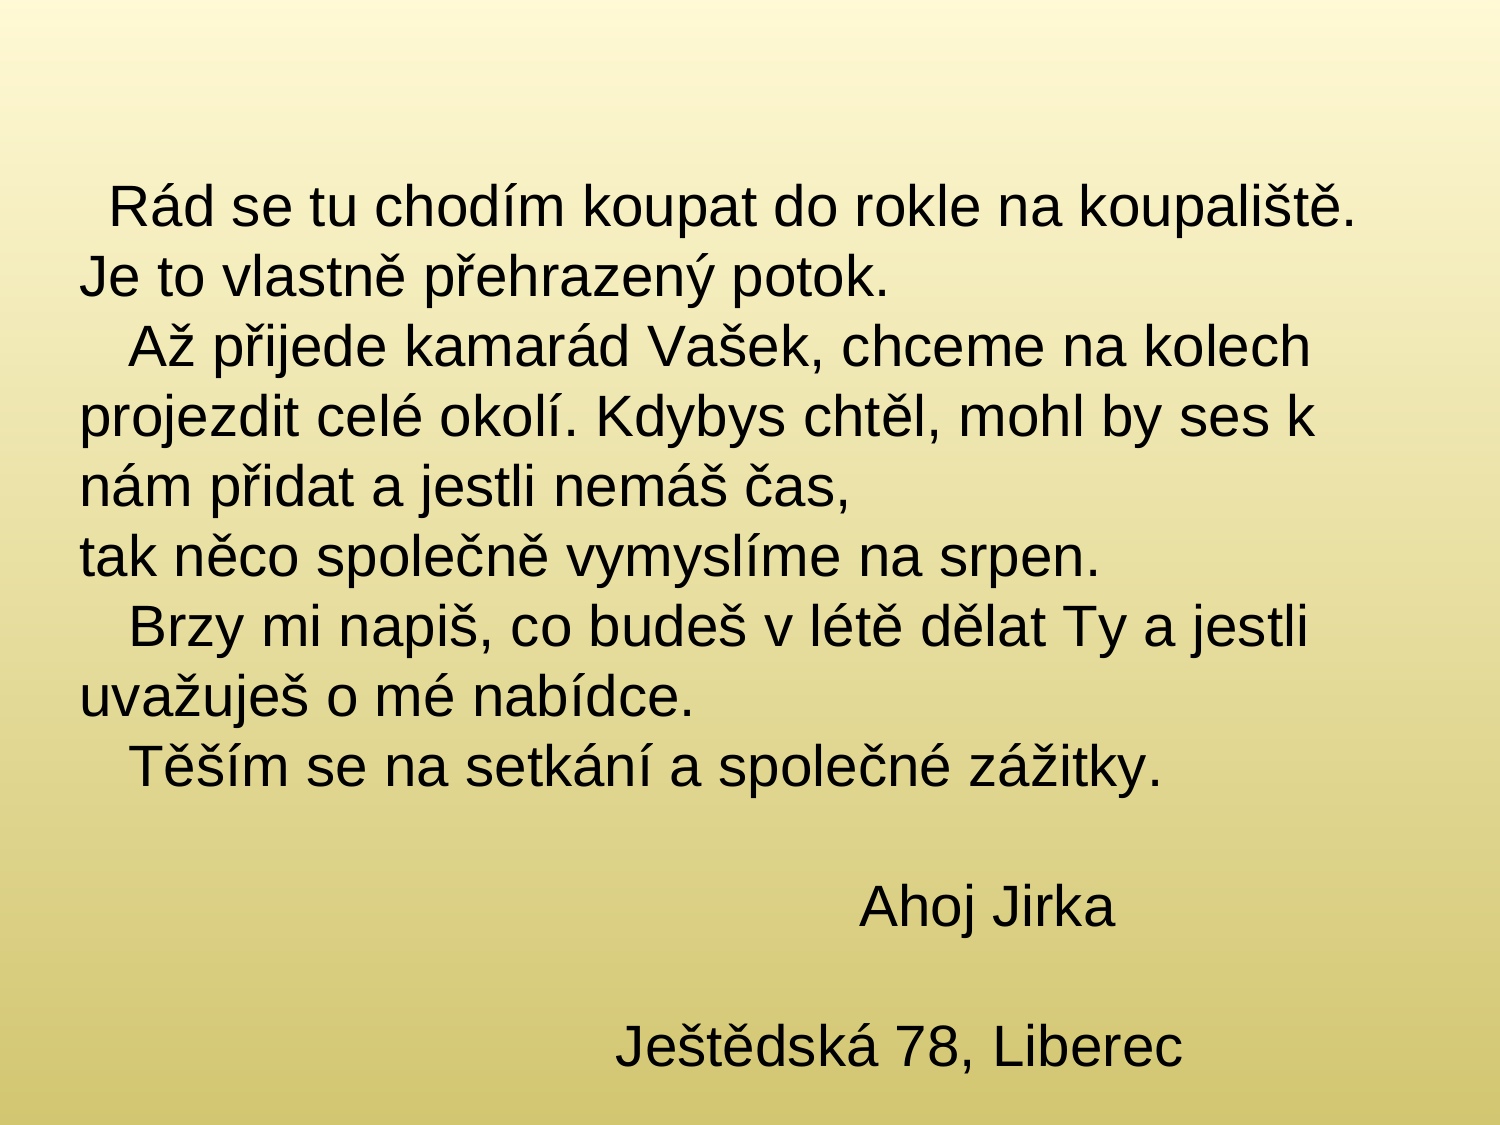

Rád se tu chodím koupat do rokle na koupaliště. Je to vlastně přehrazený potok.
 Až přijede kamarád Vašek, chceme na kolech projezdit celé okolí. Kdybys chtěl, mohl by ses k nám přidat a jestli nemáš čas,
tak něco společně vymyslíme na srpen.
 Brzy mi napiš, co budeš v létě dělat Ty a jestli uvažuješ o mé nabídce.
 Těším se na setkání a společné zážitky.
 Ahoj Jirka
 Ještědská 78, Liberec